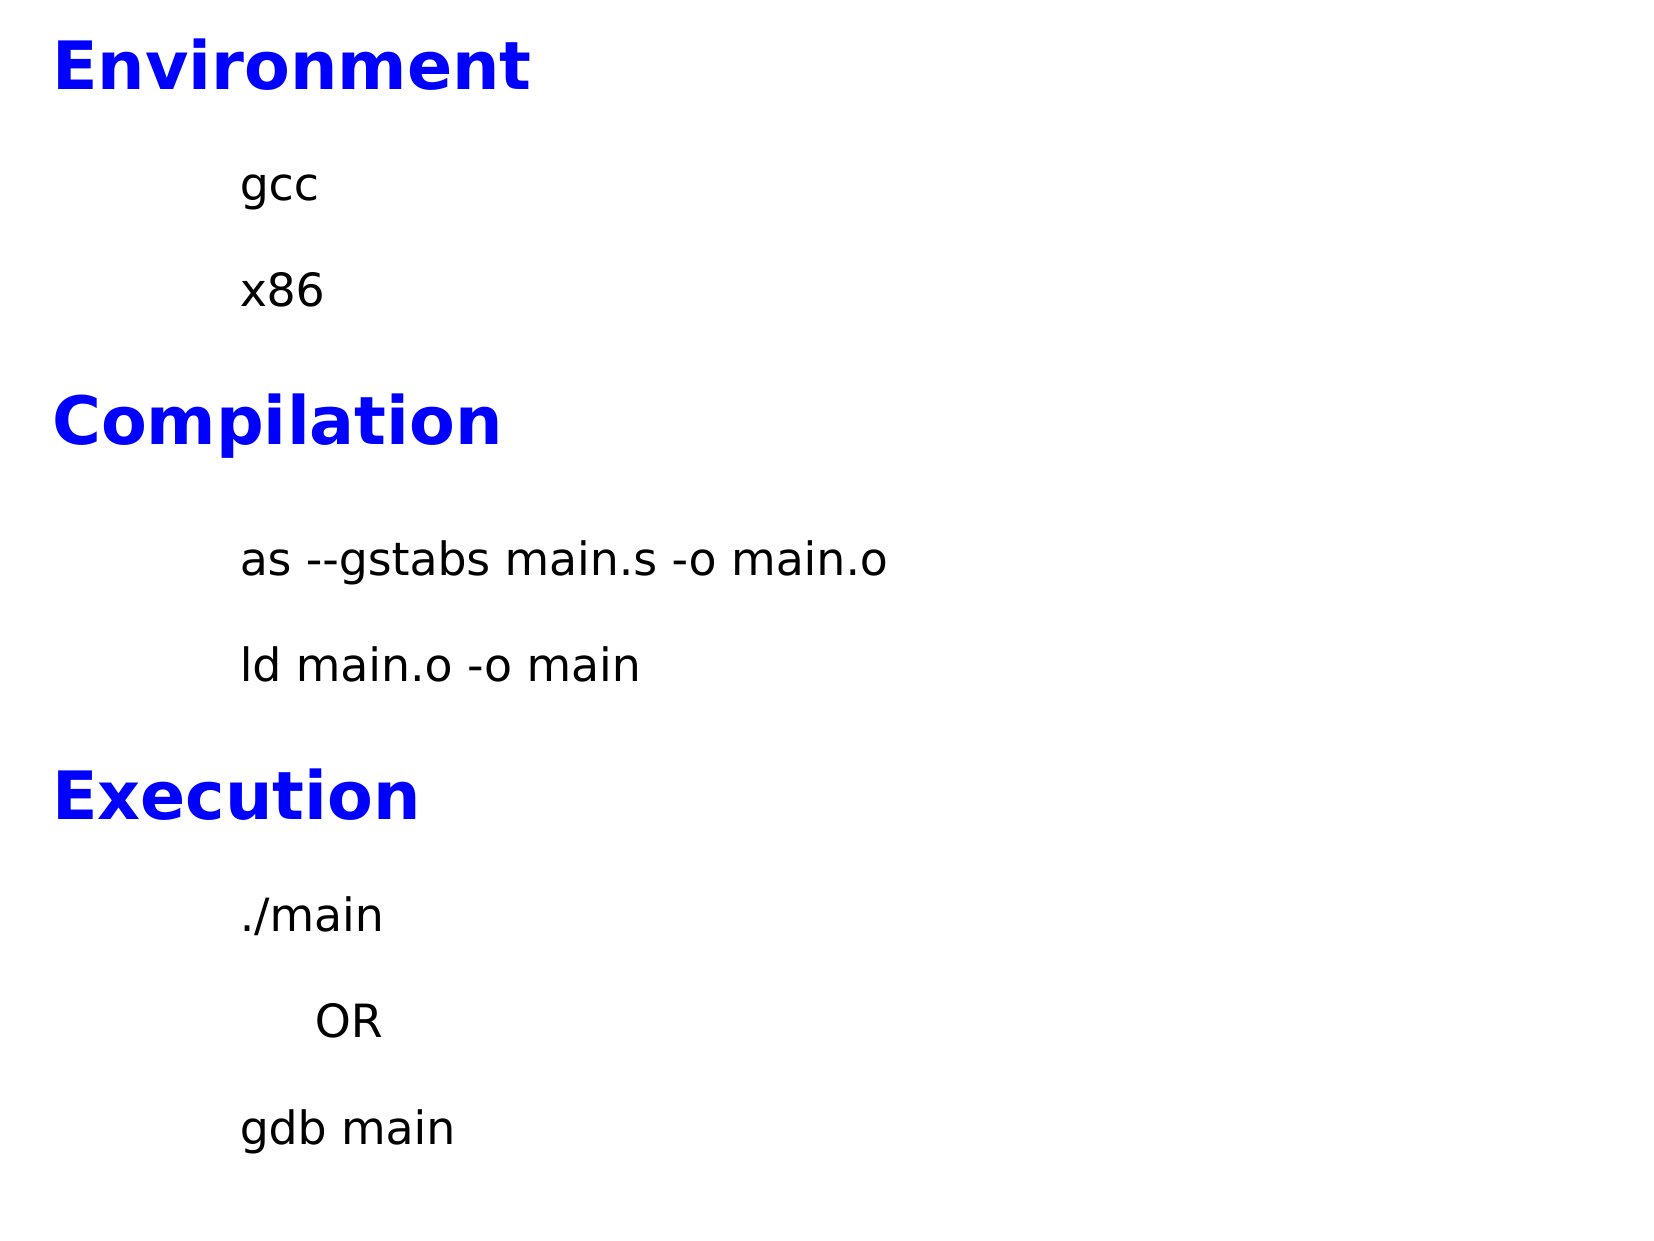

Environment
gcc
x86
Compilation
as --gstabs main.s -o main.o
ld main.o -o main
Execution
./main
	OR
gdb main